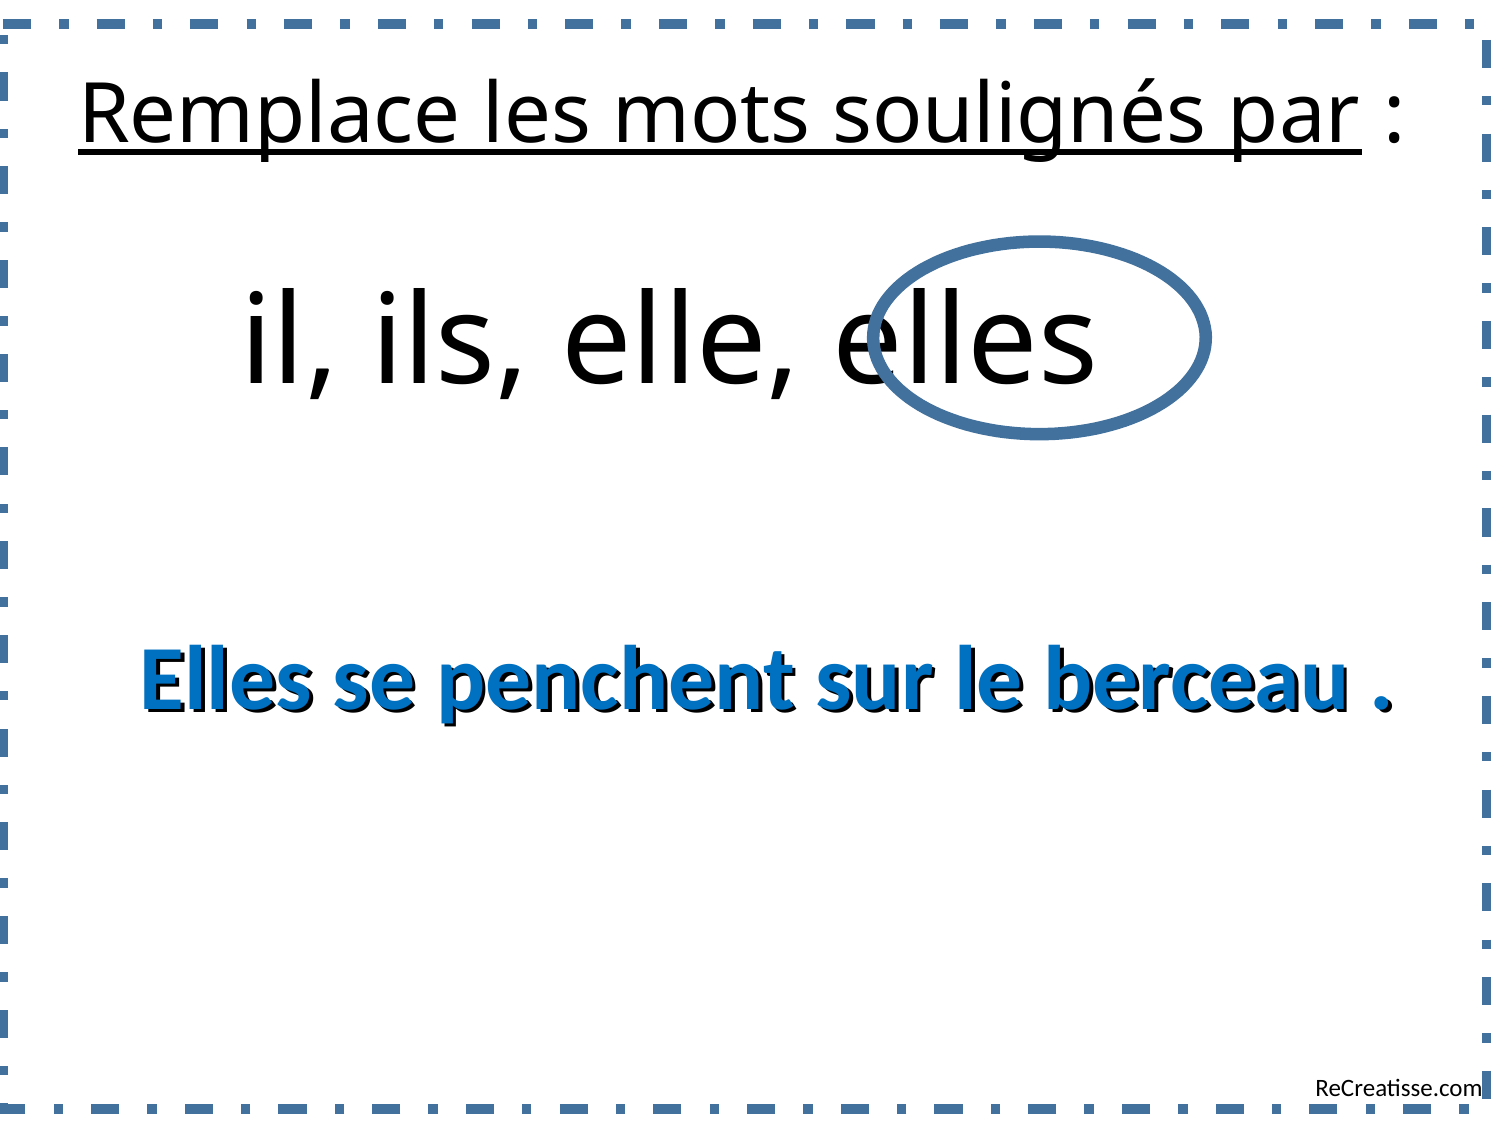

Remplace les mots soulignés par :
 il, ils, elle, elles
Elles se penchent sur le berceau .
ReCreatisse.com